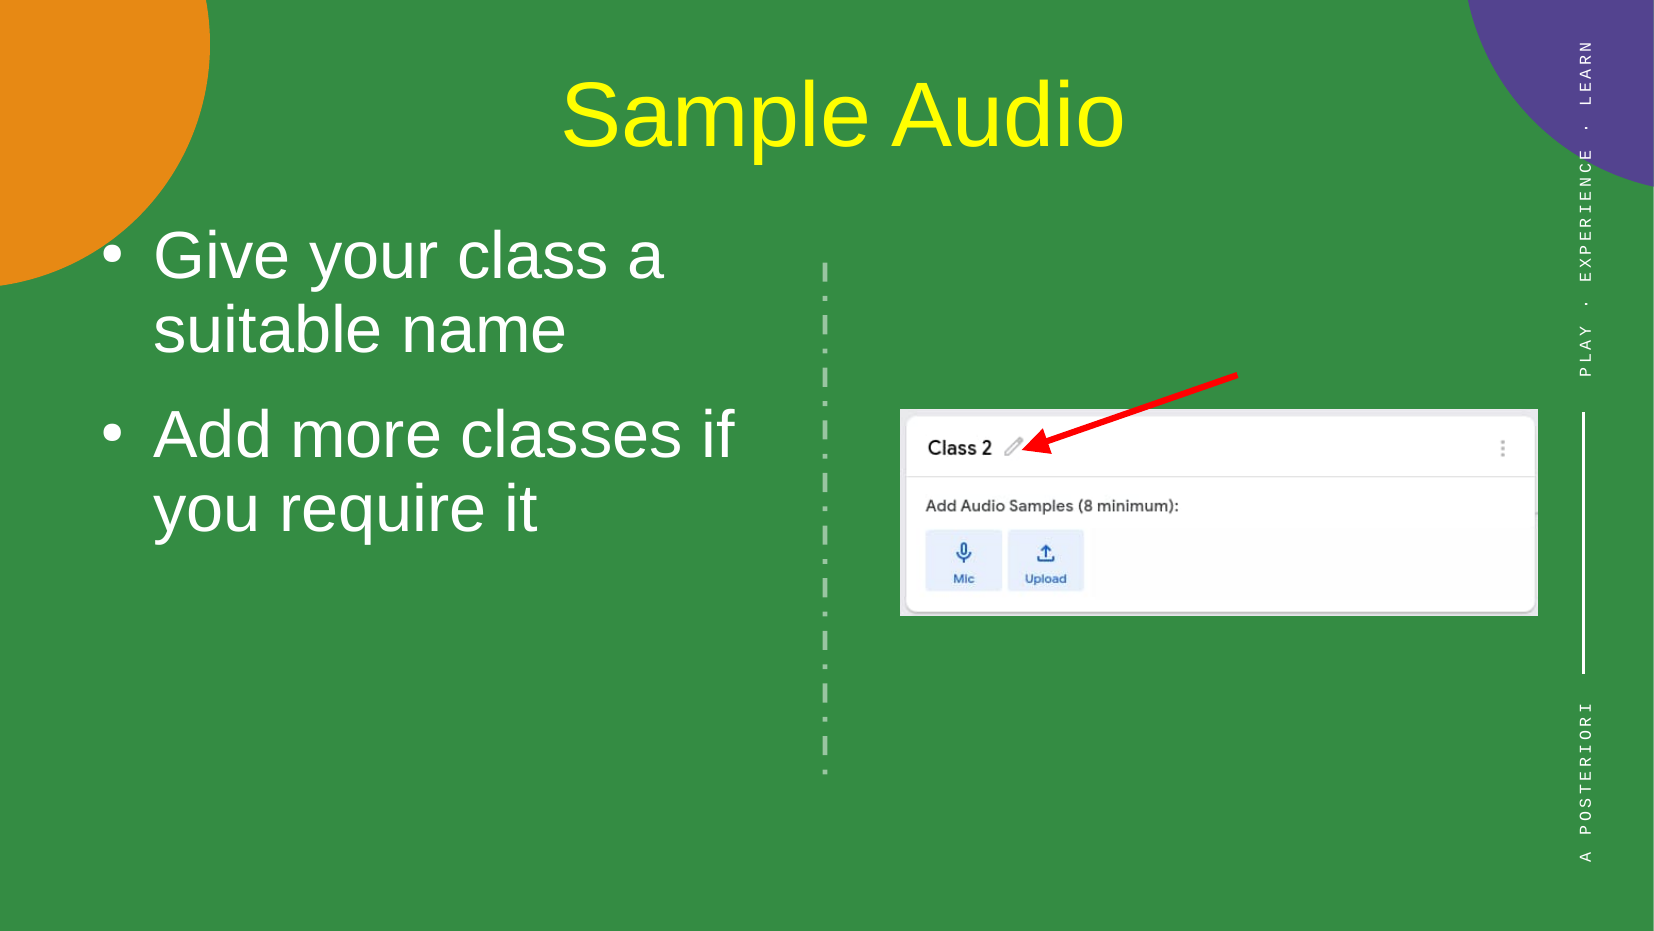

# Sample Audio
Give your class a suitable name
Add more classes if you require it